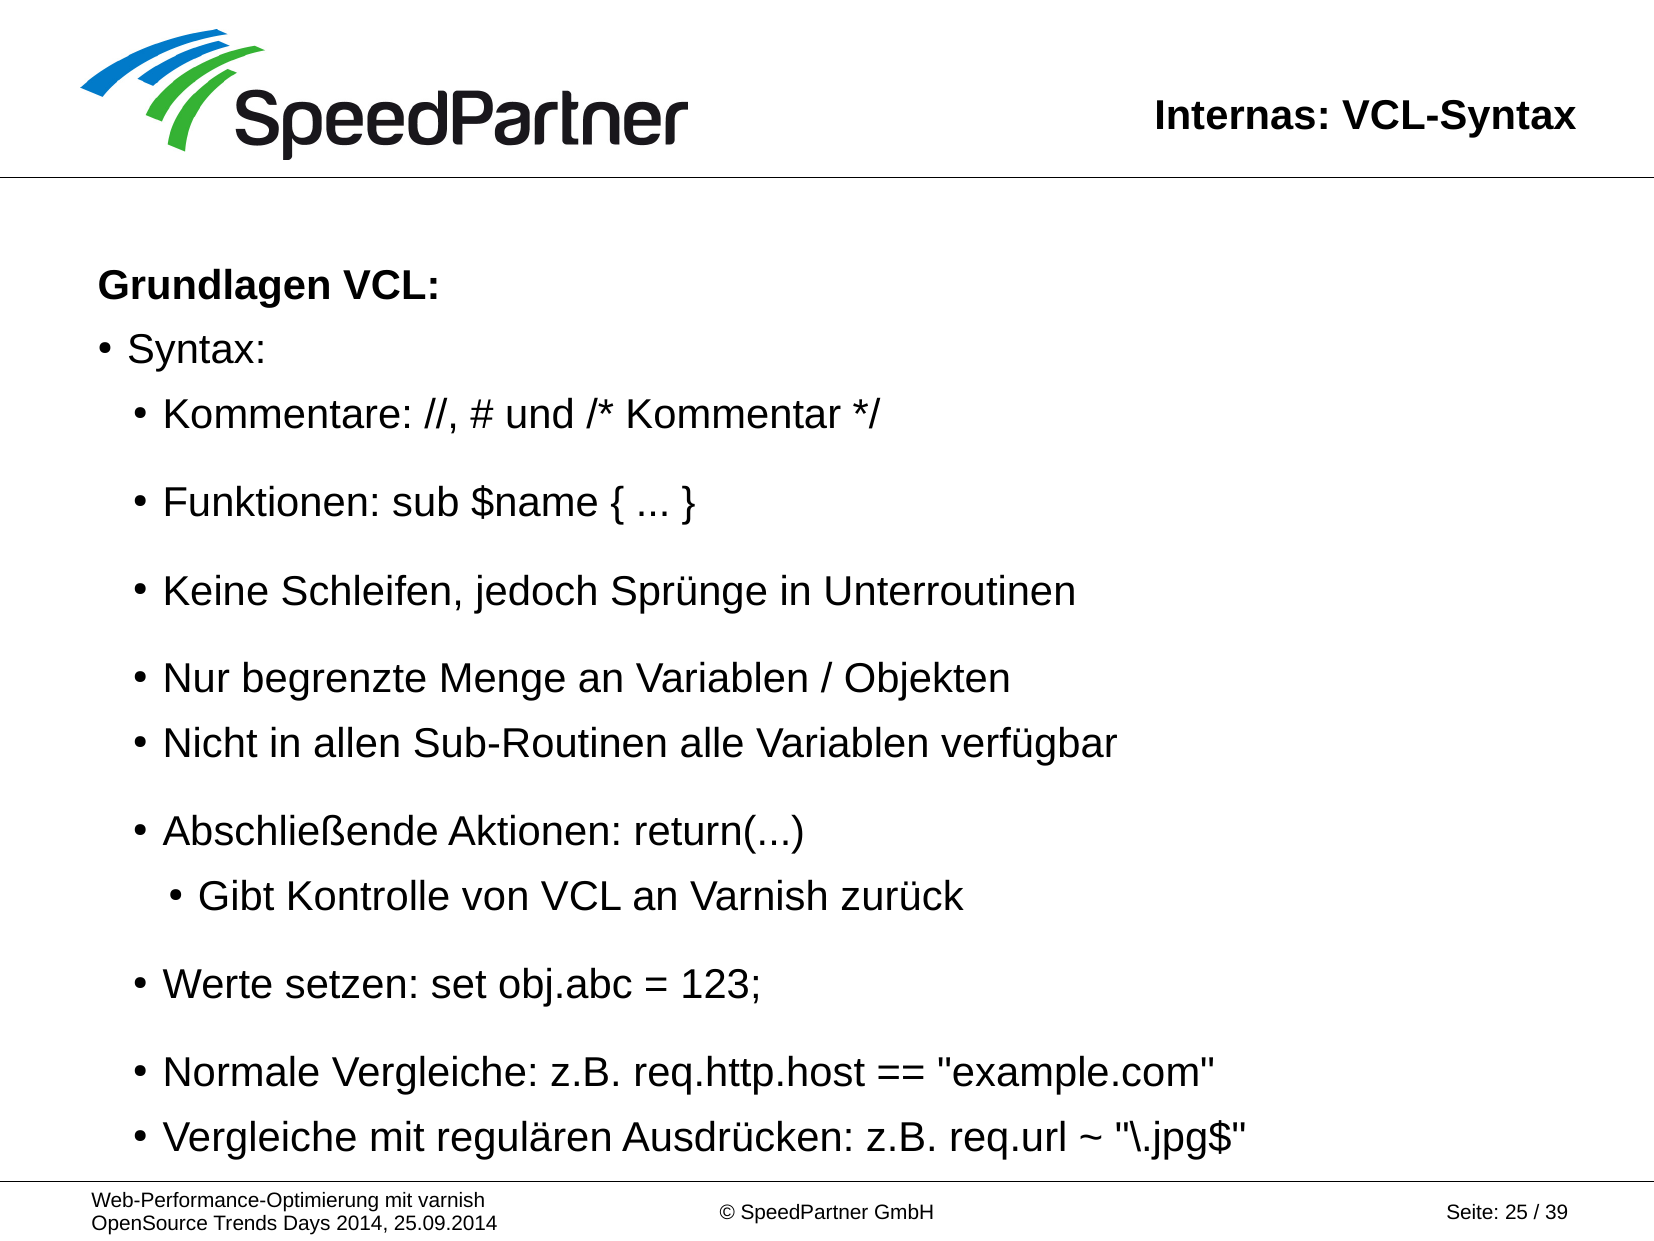

# Internas: VCL-Syntax
Grundlagen VCL:
Syntax:
Kommentare: //, # und /* Kommentar */
Funktionen: sub $name { ... }
Keine Schleifen, jedoch Sprünge in Unterroutinen
Nur begrenzte Menge an Variablen / Objekten
Nicht in allen Sub-Routinen alle Variablen verfügbar
Abschließende Aktionen: return(...)
Gibt Kontrolle von VCL an Varnish zurück
Werte setzen: set obj.abc = 123;
Normale Vergleiche: z.B. req.http.host == "example.com"
Vergleiche mit regulären Ausdrücken: z.B. req.url ~ "\.jpg$"